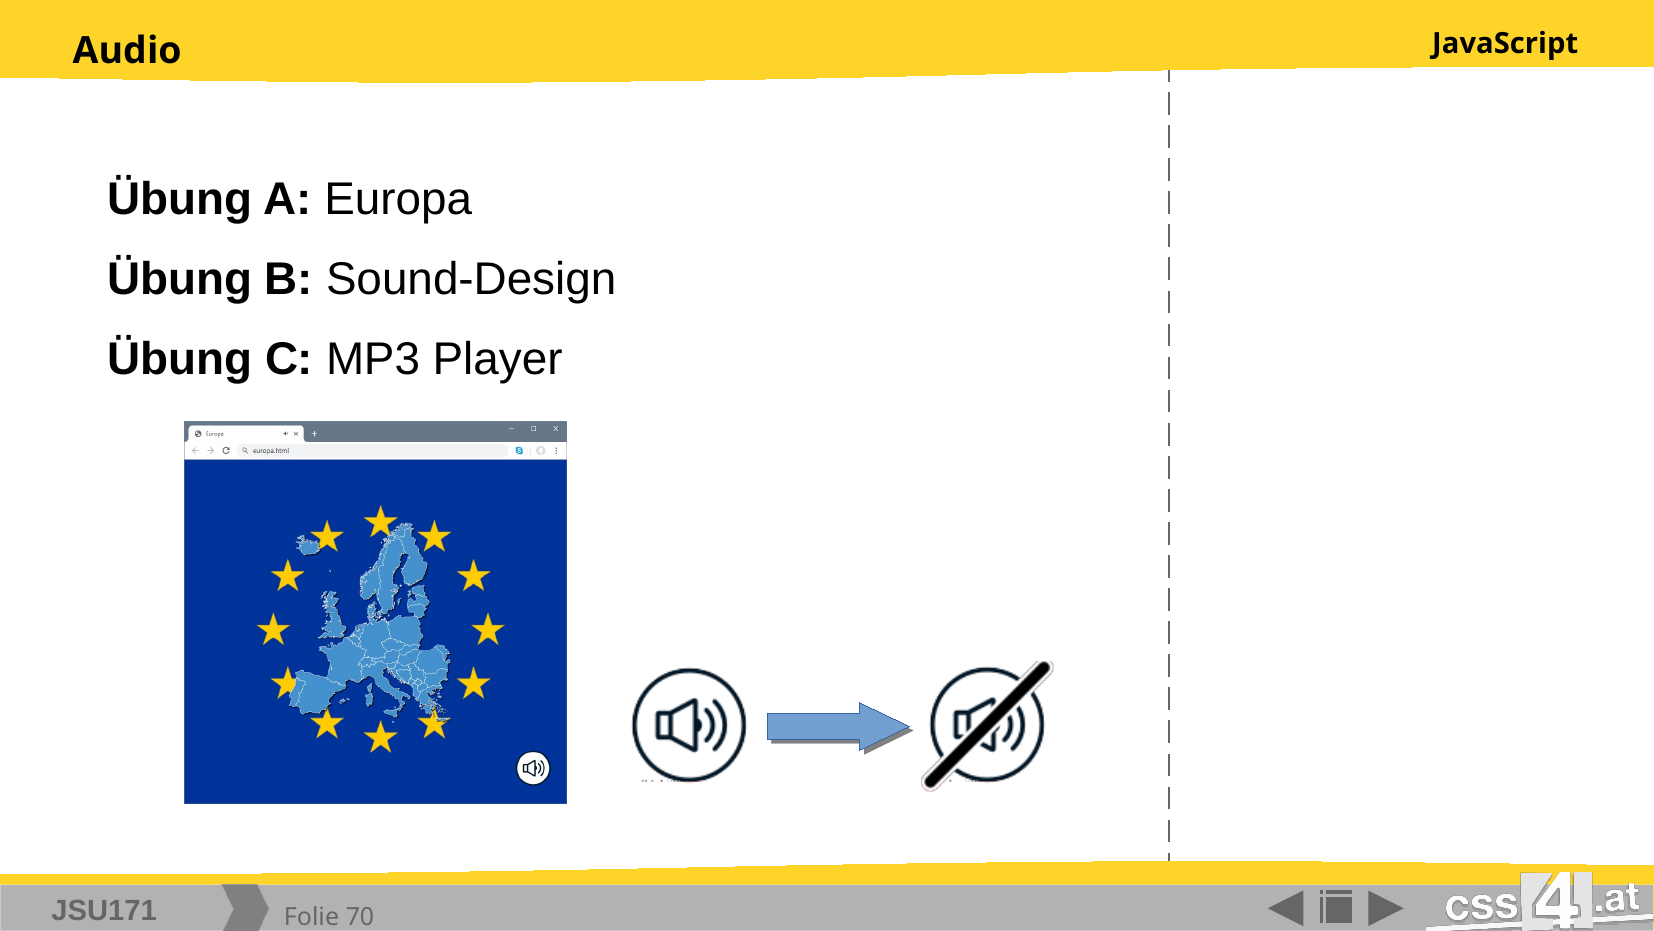

JavaScript
Audio
Übung A: Europa
Übung B: Sound-Design
Übung C: MP3 Player
JSU171
Folie